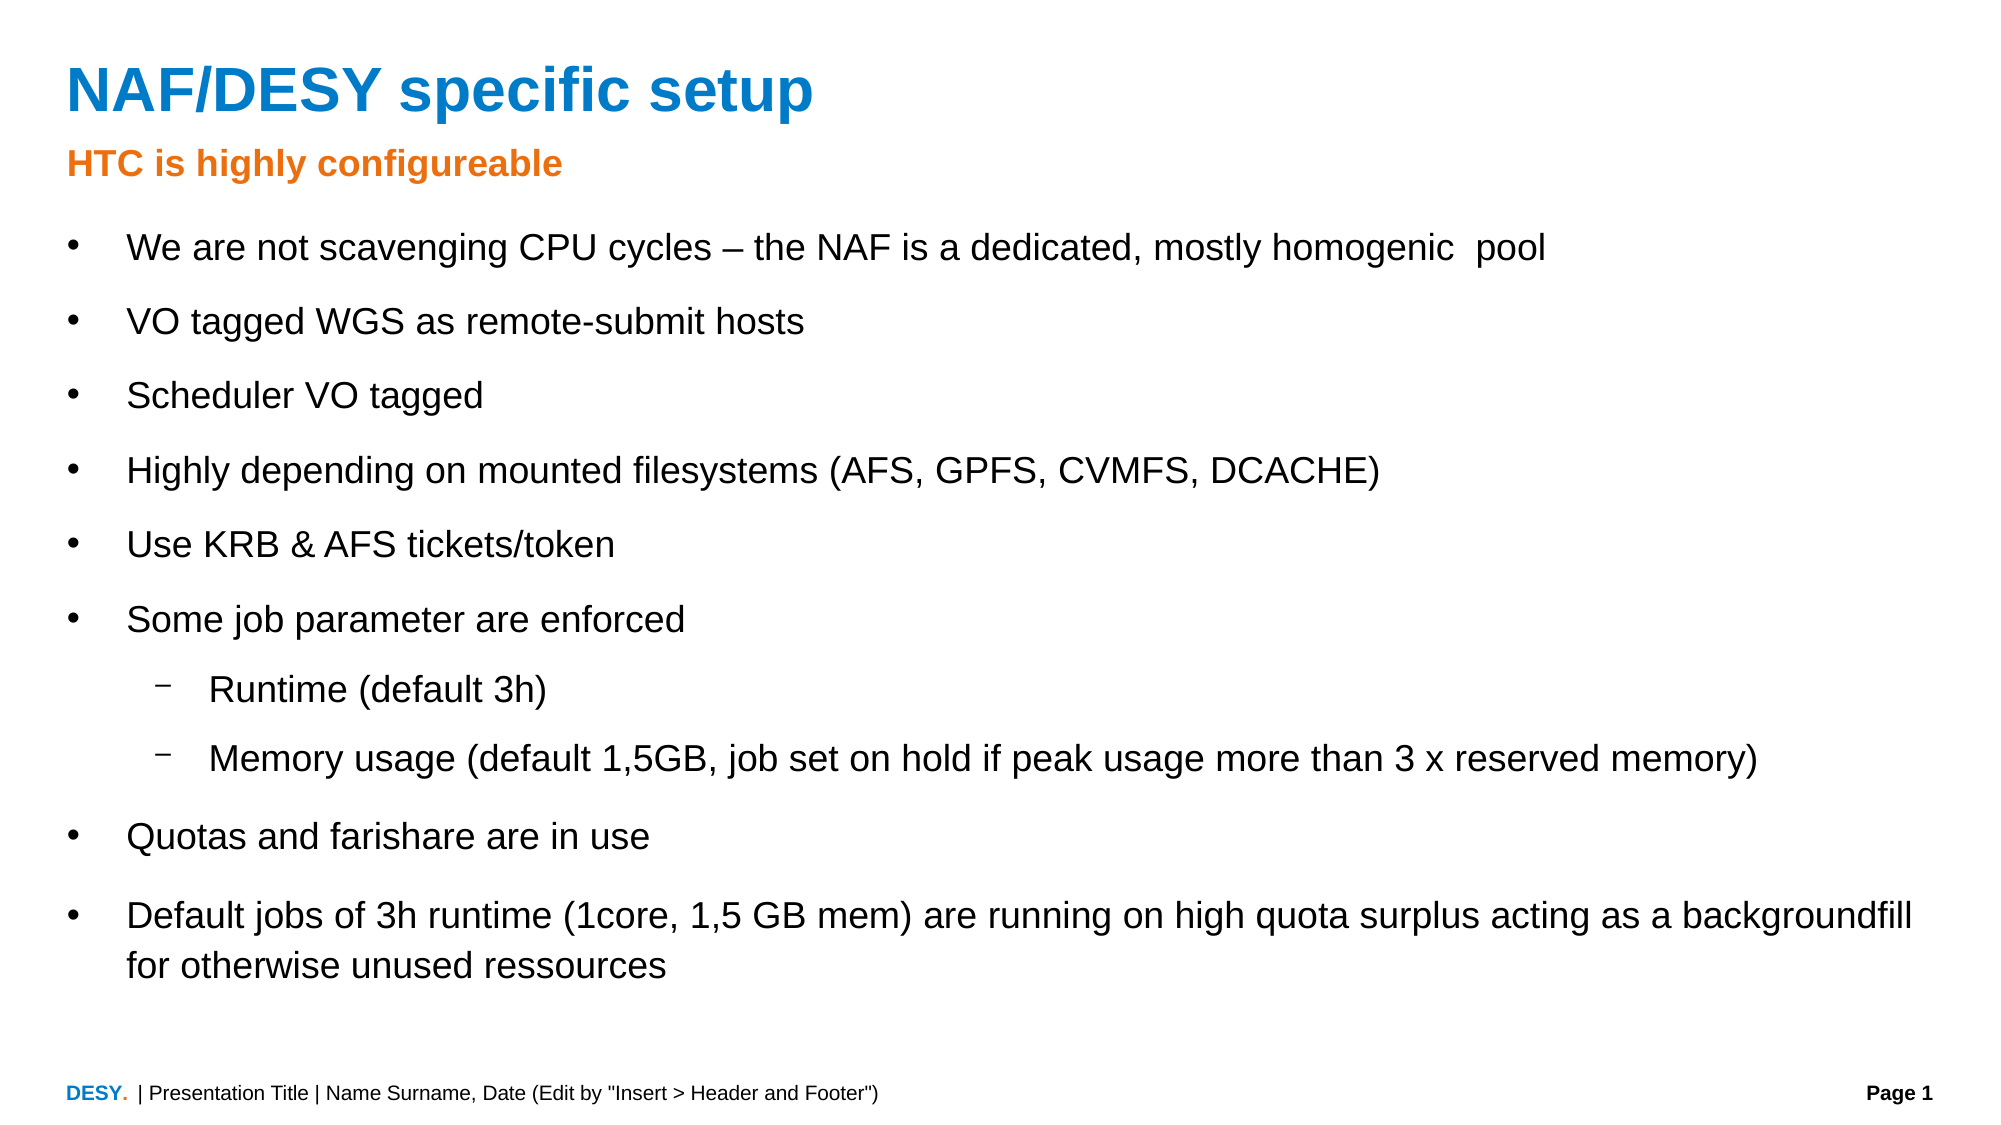

# NAF/DESY specific setup
HTC is highly configureable
We are not scavenging CPU cycles – the NAF is a dedicated, mostly homogenic pool
VO tagged WGS as remote-submit hosts
Scheduler VO tagged
Highly depending on mounted filesystems (AFS, GPFS, CVMFS, DCACHE)
Use KRB & AFS tickets/token
Some job parameter are enforced
Runtime (default 3h)
Memory usage (default 1,5GB, job set on hold if peak usage more than 3 x reserved memory)
Quotas and farishare are in use
Default jobs of 3h runtime (1core, 1,5 GB mem) are running on high quota surplus acting as a backgroundfill for otherwise unused ressources
| Presentation Title | Name Surname, Date (Edit by "Insert > Header and Footer")